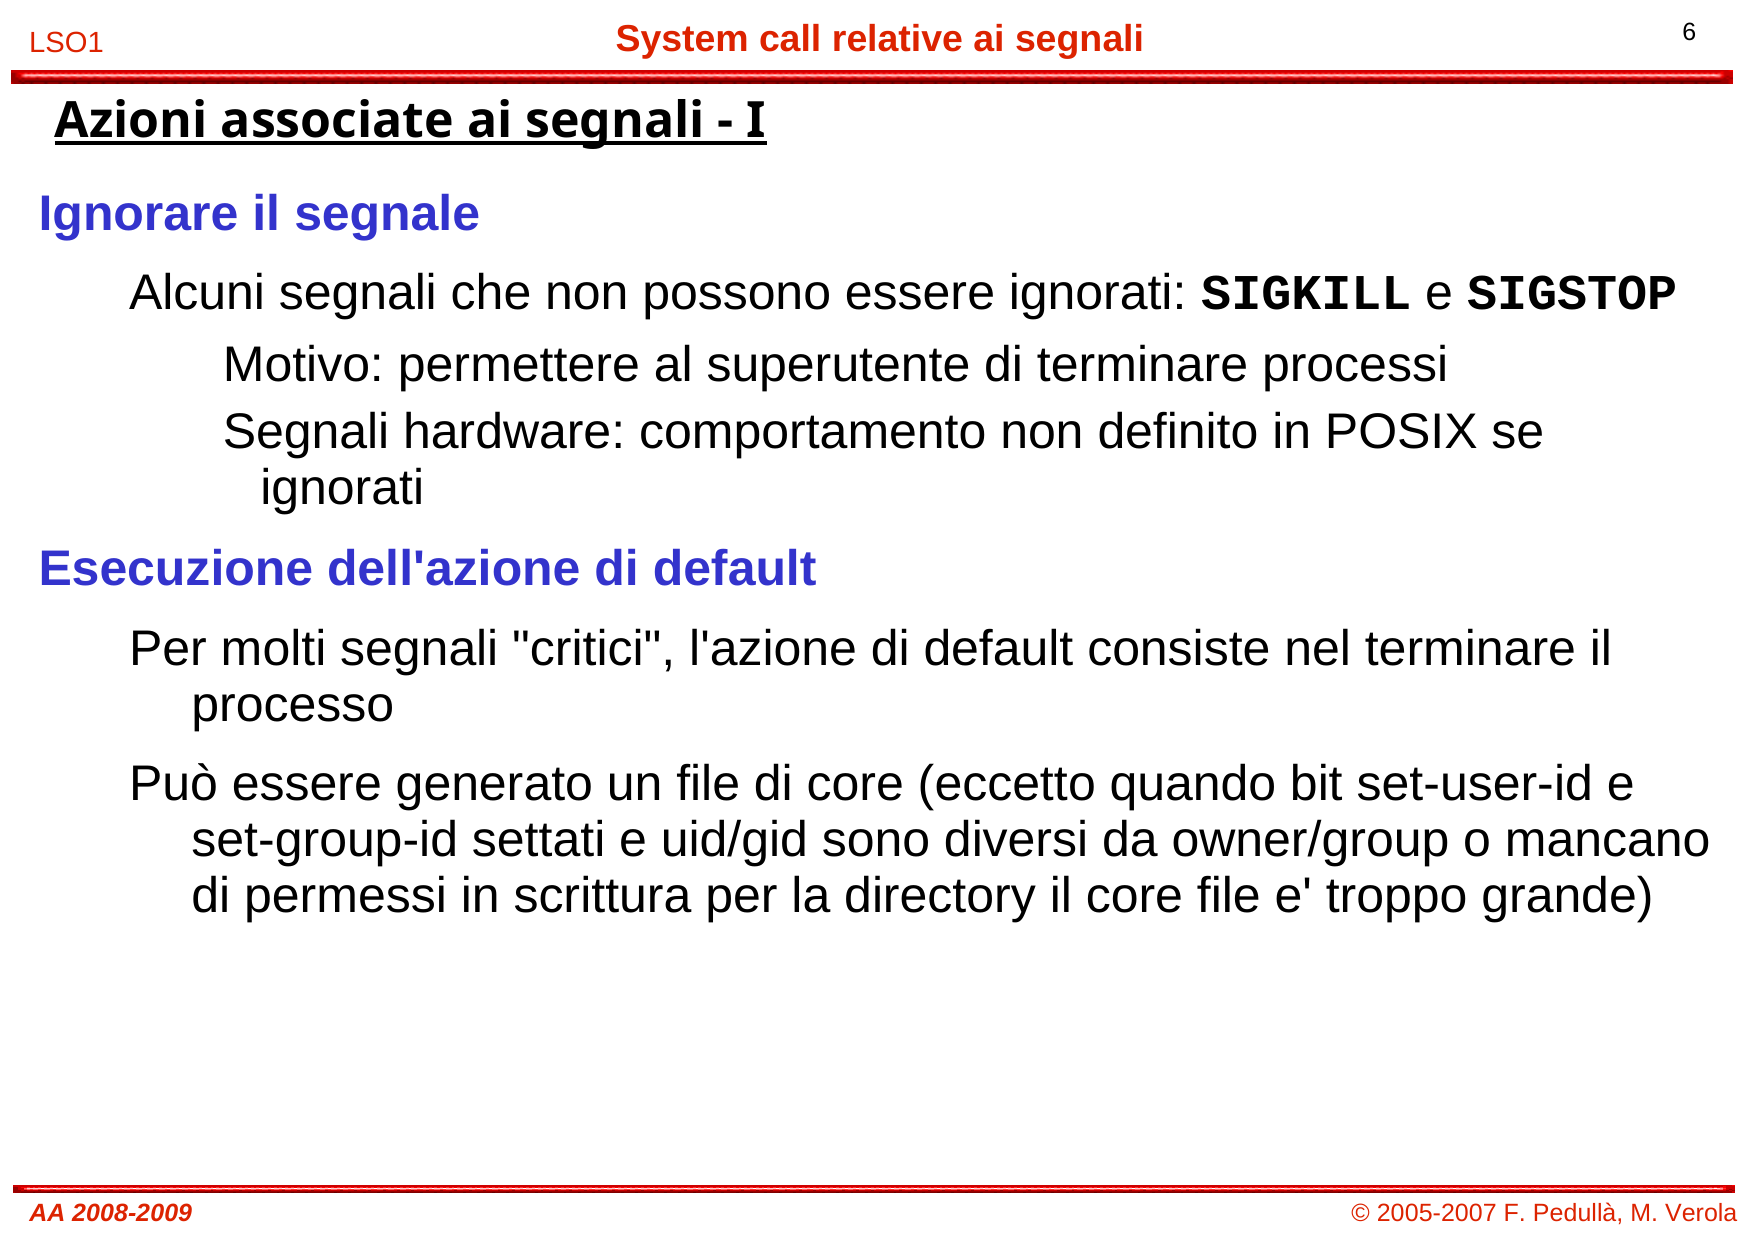

# Azioni associate ai segnali - I
Ignorare il segnale
Alcuni segnali che non possono essere ignorati: SIGKILL e SIGSTOP
Motivo: permettere al superutente di terminare processi
Segnali hardware: comportamento non definito in POSIX se ignorati
Esecuzione dell'azione di default
Per molti segnali "critici", l'azione di default consiste nel terminare il processo
Può essere generato un file di core (eccetto quando bit set-user-id e set-group-id settati e uid/gid sono diversi da owner/group o mancano di permessi in scrittura per la directory il core file e' troppo grande)